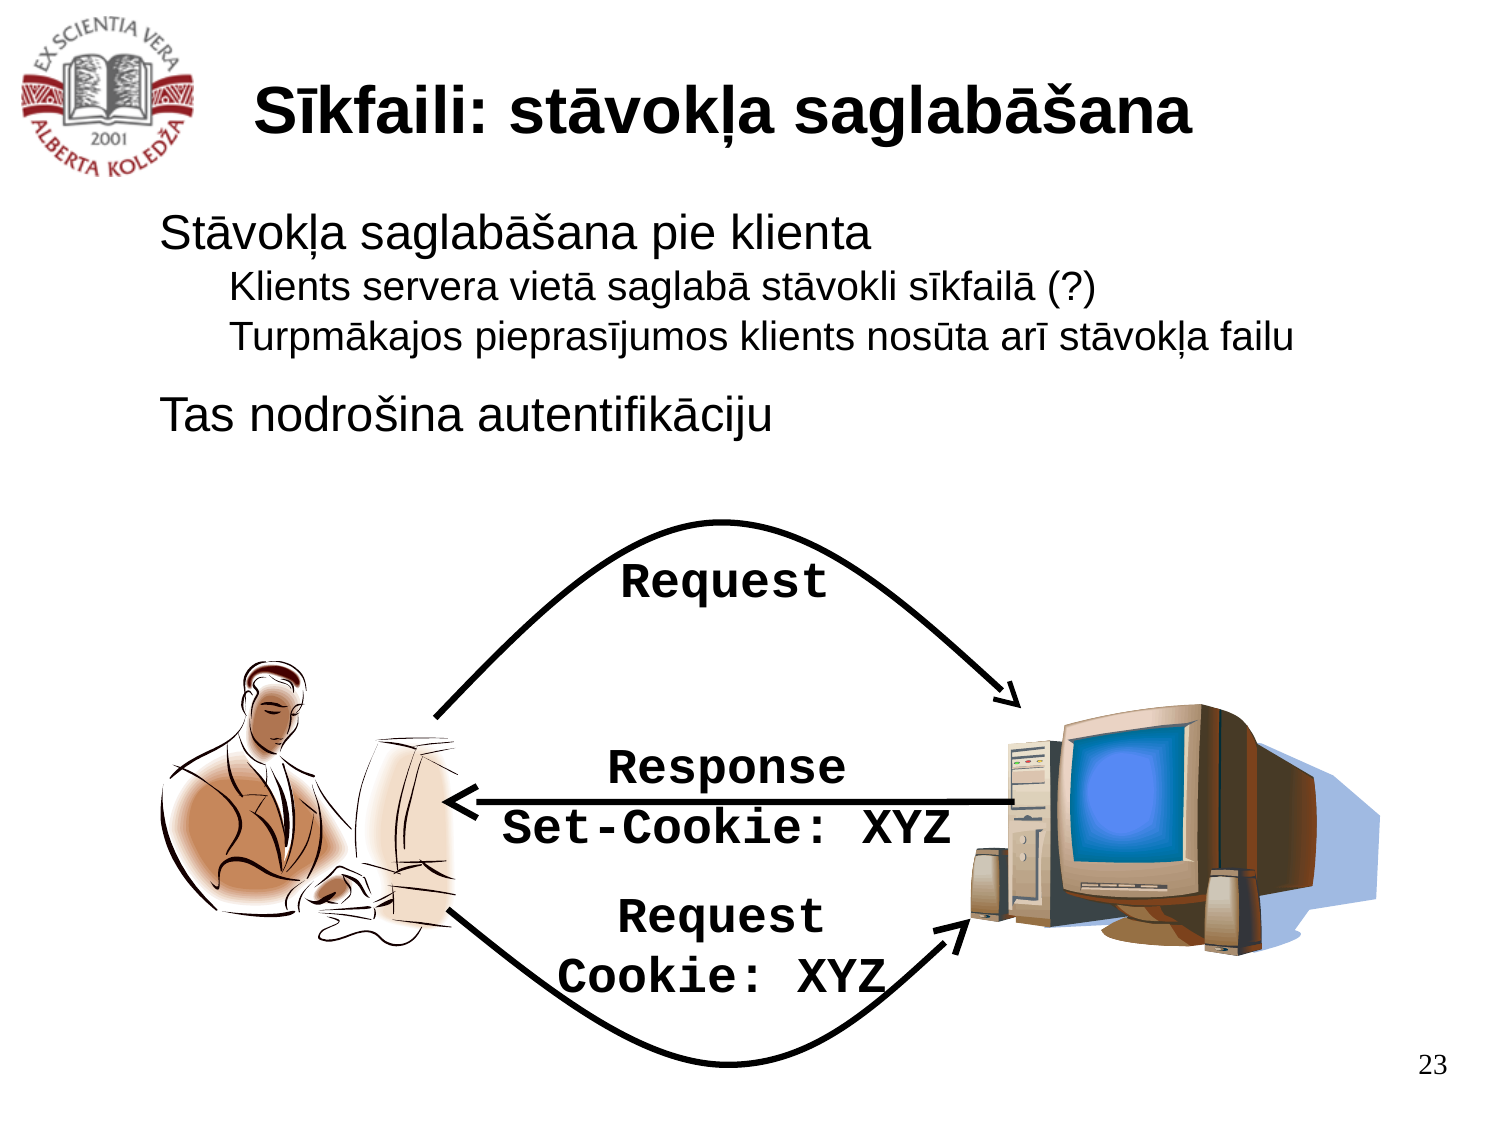

# Sīkfaili: stāvokļa saglabāšana
Stāvokļa saglabāšana pie klienta
Klients servera vietā saglabā stāvokli sīkfailā (?)
Turpmākajos pieprasījumos klients nosūta arī stāvokļa failu
Tas nodrošina autentifikāciju
Request
Response
Set-Cookie: XYZ
Request
Cookie: XYZ